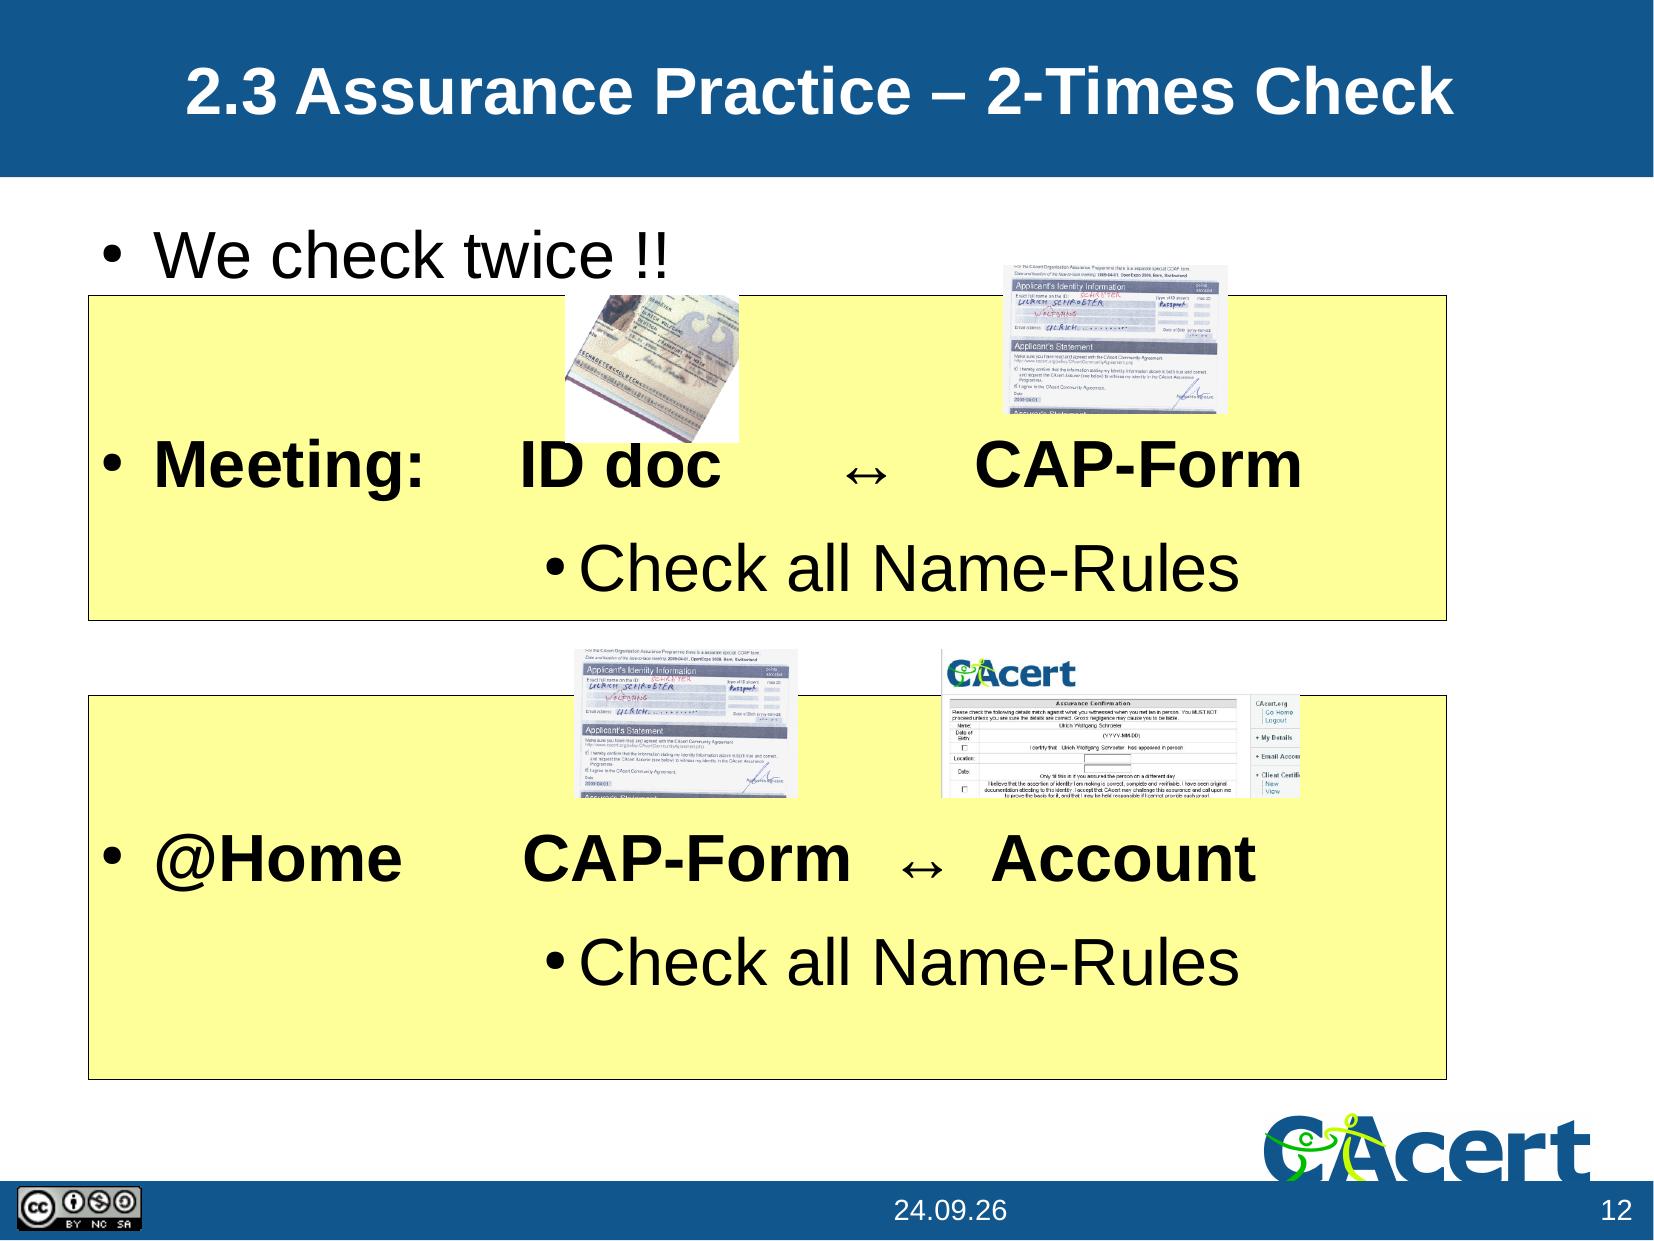

# 2.3 Assurance Practice – 2-Times Check
We check twice !!
Meeting: ID doc ↔ CAP-Form
Check all Name-Rules
@Home		CAP-Form ↔ Account
Check all Name-Rules